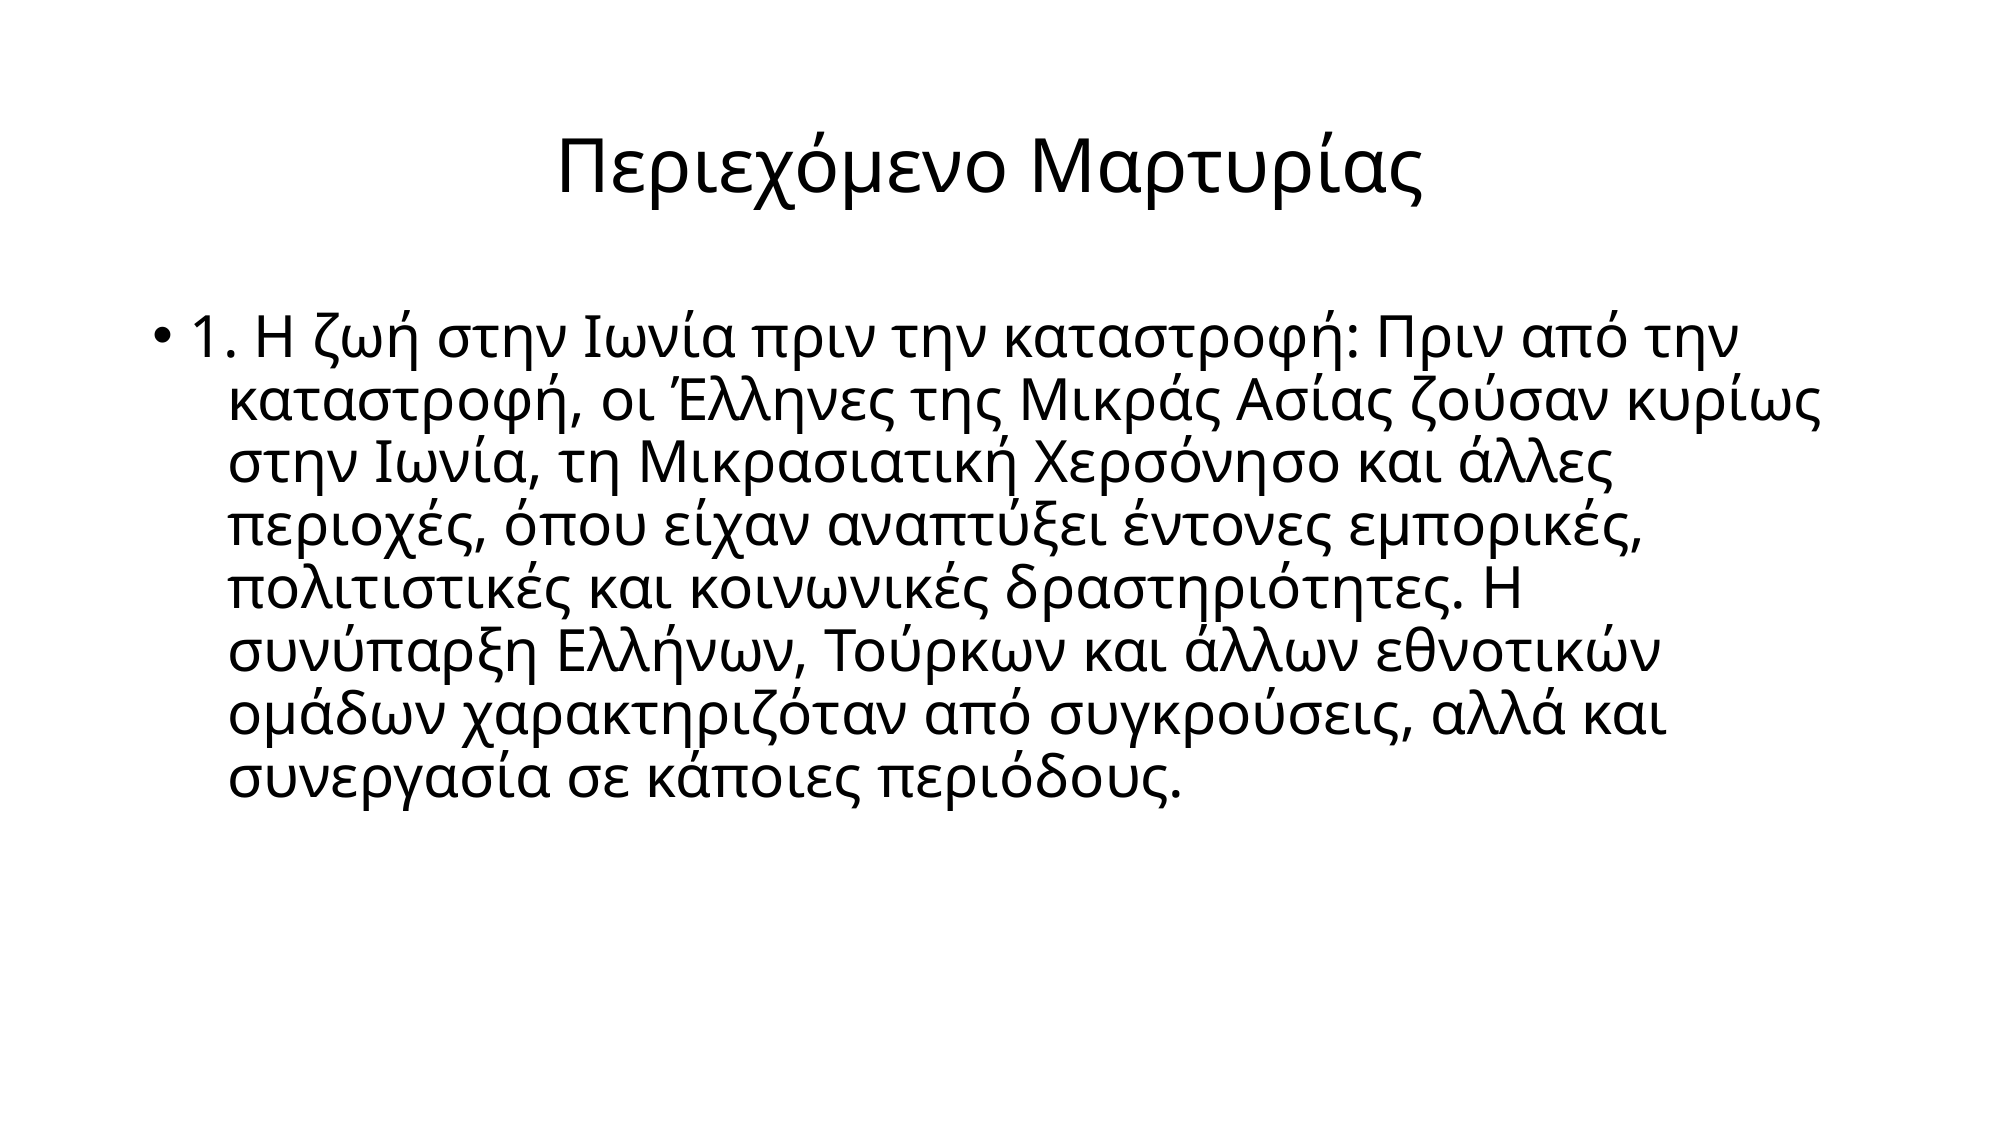

# Περιεχόμενο Μαρτυρίας
1. Η ζωή στην Ιωνία πριν την καταστροφή: Πριν από την καταστροφή, οι Έλληνες της Μικράς Ασίας ζούσαν κυρίως στην Ιωνία, τη Μικρασιατική Χερσόνησο και άλλες περιοχές, όπου είχαν αναπτύξει έντονες εμπορικές, πολιτιστικές και κοινωνικές δραστηριότητες. Η συνύπαρξη Ελλήνων, Τούρκων και άλλων εθνοτικών ομάδων χαρακτηριζόταν από συγκρούσεις, αλλά και συνεργασία σε κάποιες περιόδους.